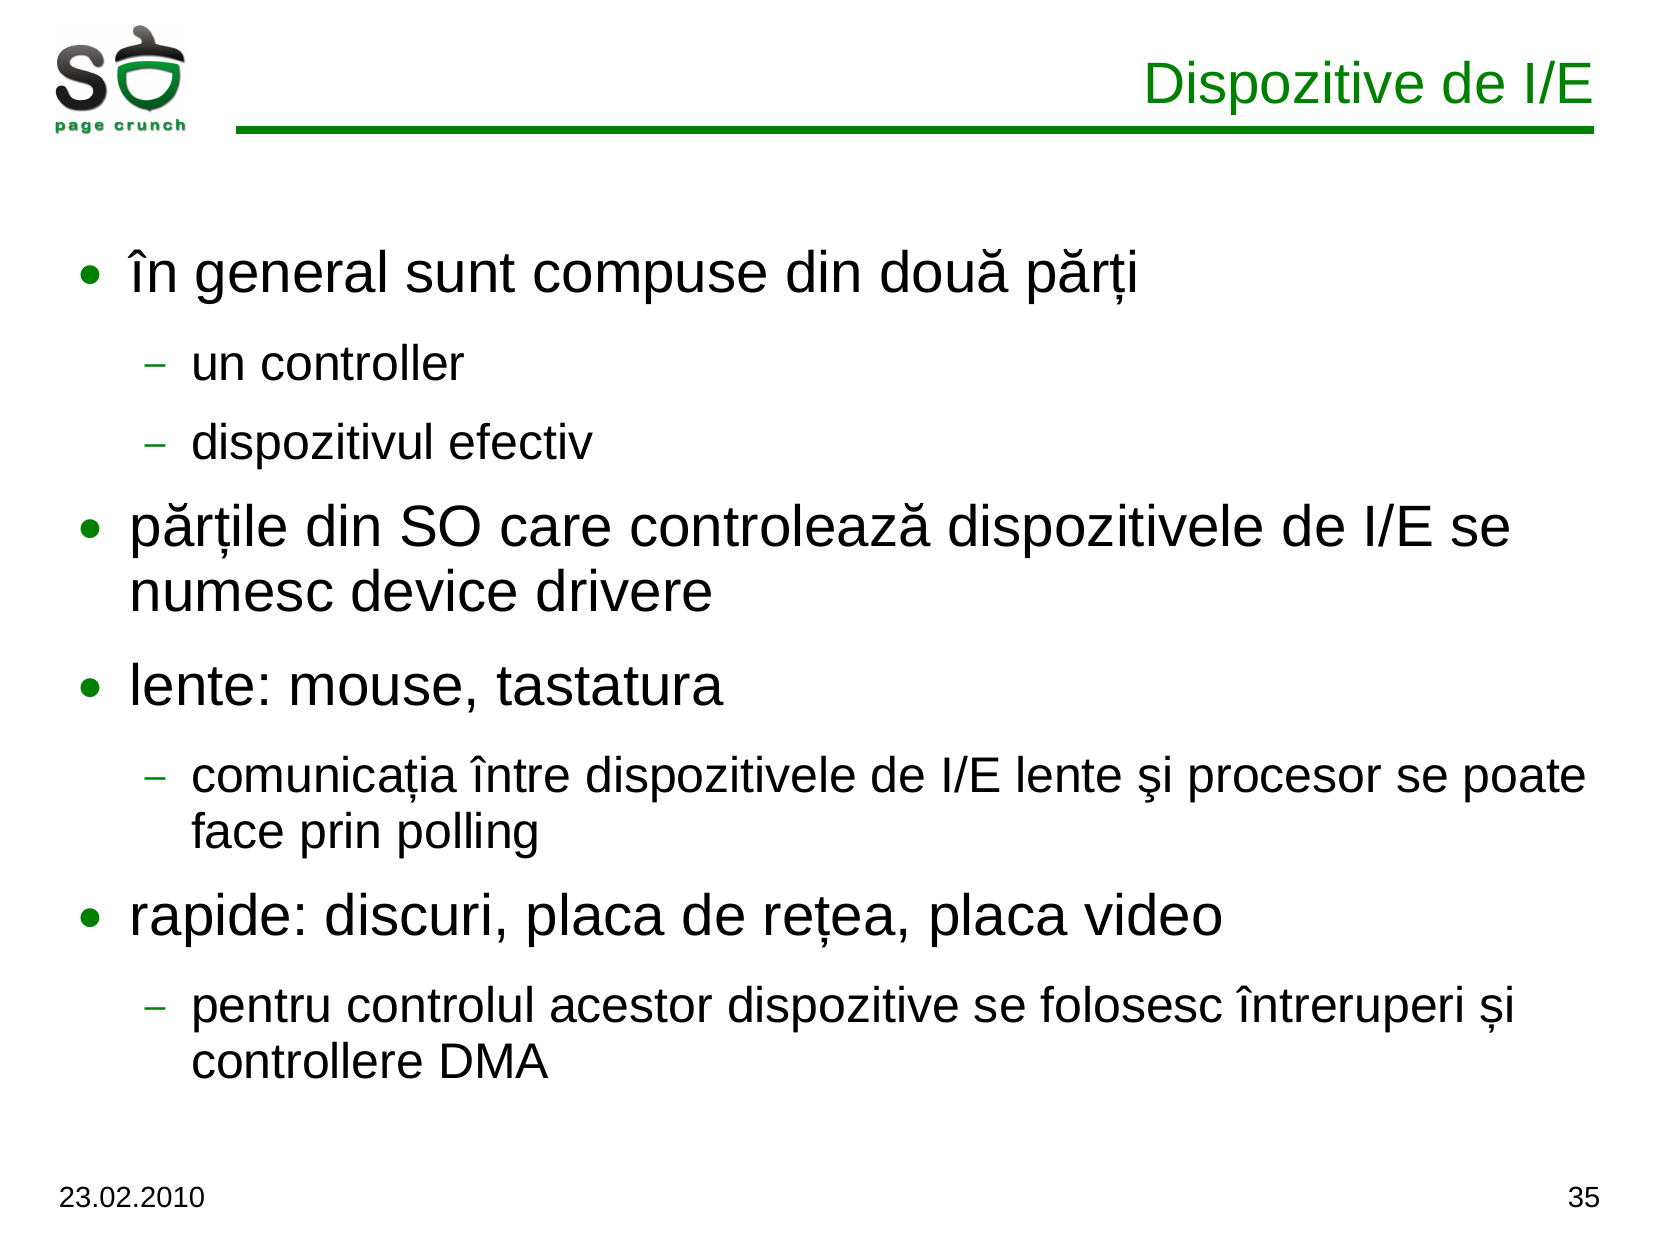

# Dispozitive de I/E
în general sunt compuse din două părți
un controller
dispozitivul efectiv
părțile din SO care controlează dispozitivele de I/E se numesc device drivere
lente: mouse, tastatura
comunicația între dispozitivele de I/E lente şi procesor se poate face prin polling
rapide: discuri, placa de rețea, placa video
pentru controlul acestor dispozitive se folosesc întreruperi și controllere DMA
23.02.2010
35